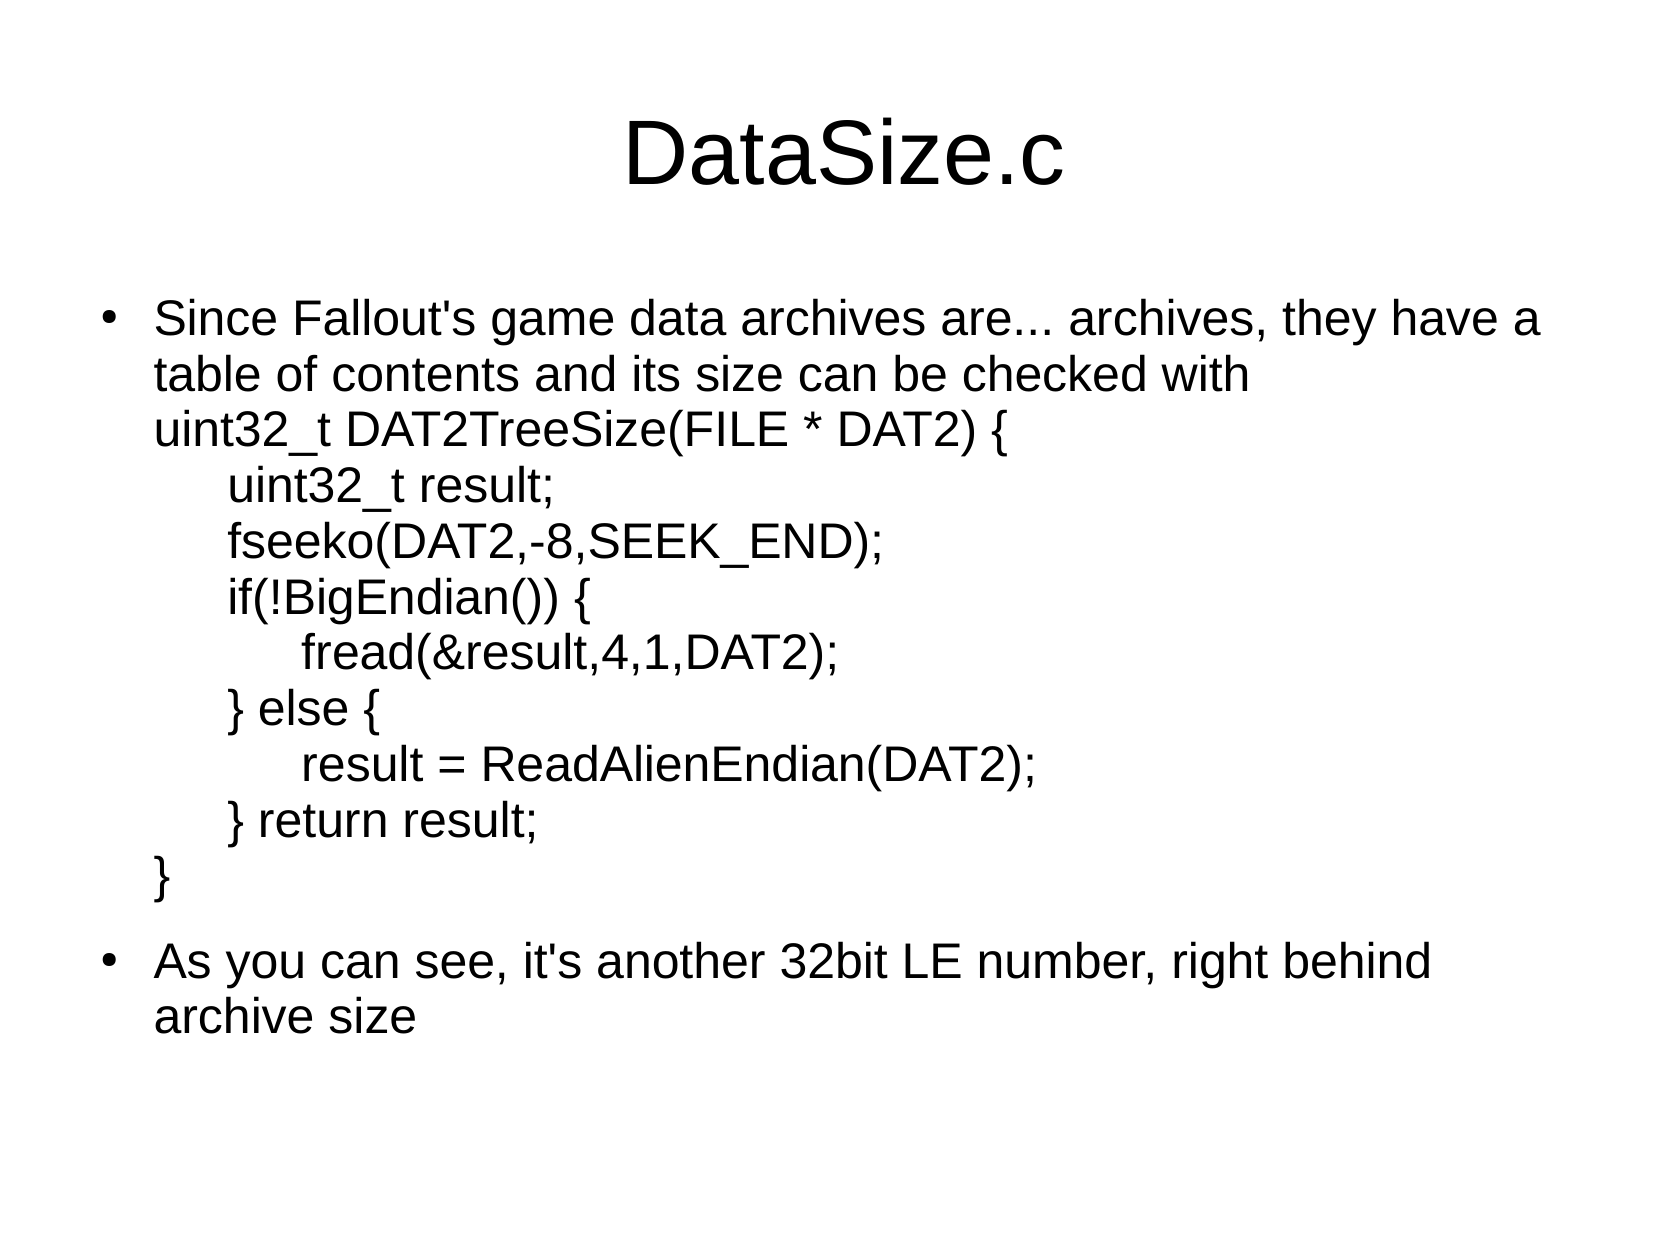

# DataSize.c
Since Fallout's game data archives are... archives, they have a table of contents and its size can be checked with
uint32_t DAT2TreeSize(FILE * DAT2) {
	uint32_t result;
	fseeko(DAT2,-8,SEEK_END);
	if(!BigEndian()) {
		fread(&result,4,1,DAT2);
	} else {
		result = ReadAlienEndian(DAT2);
	} return result;
}
As you can see, it's another 32bit LE number, right behind archive size